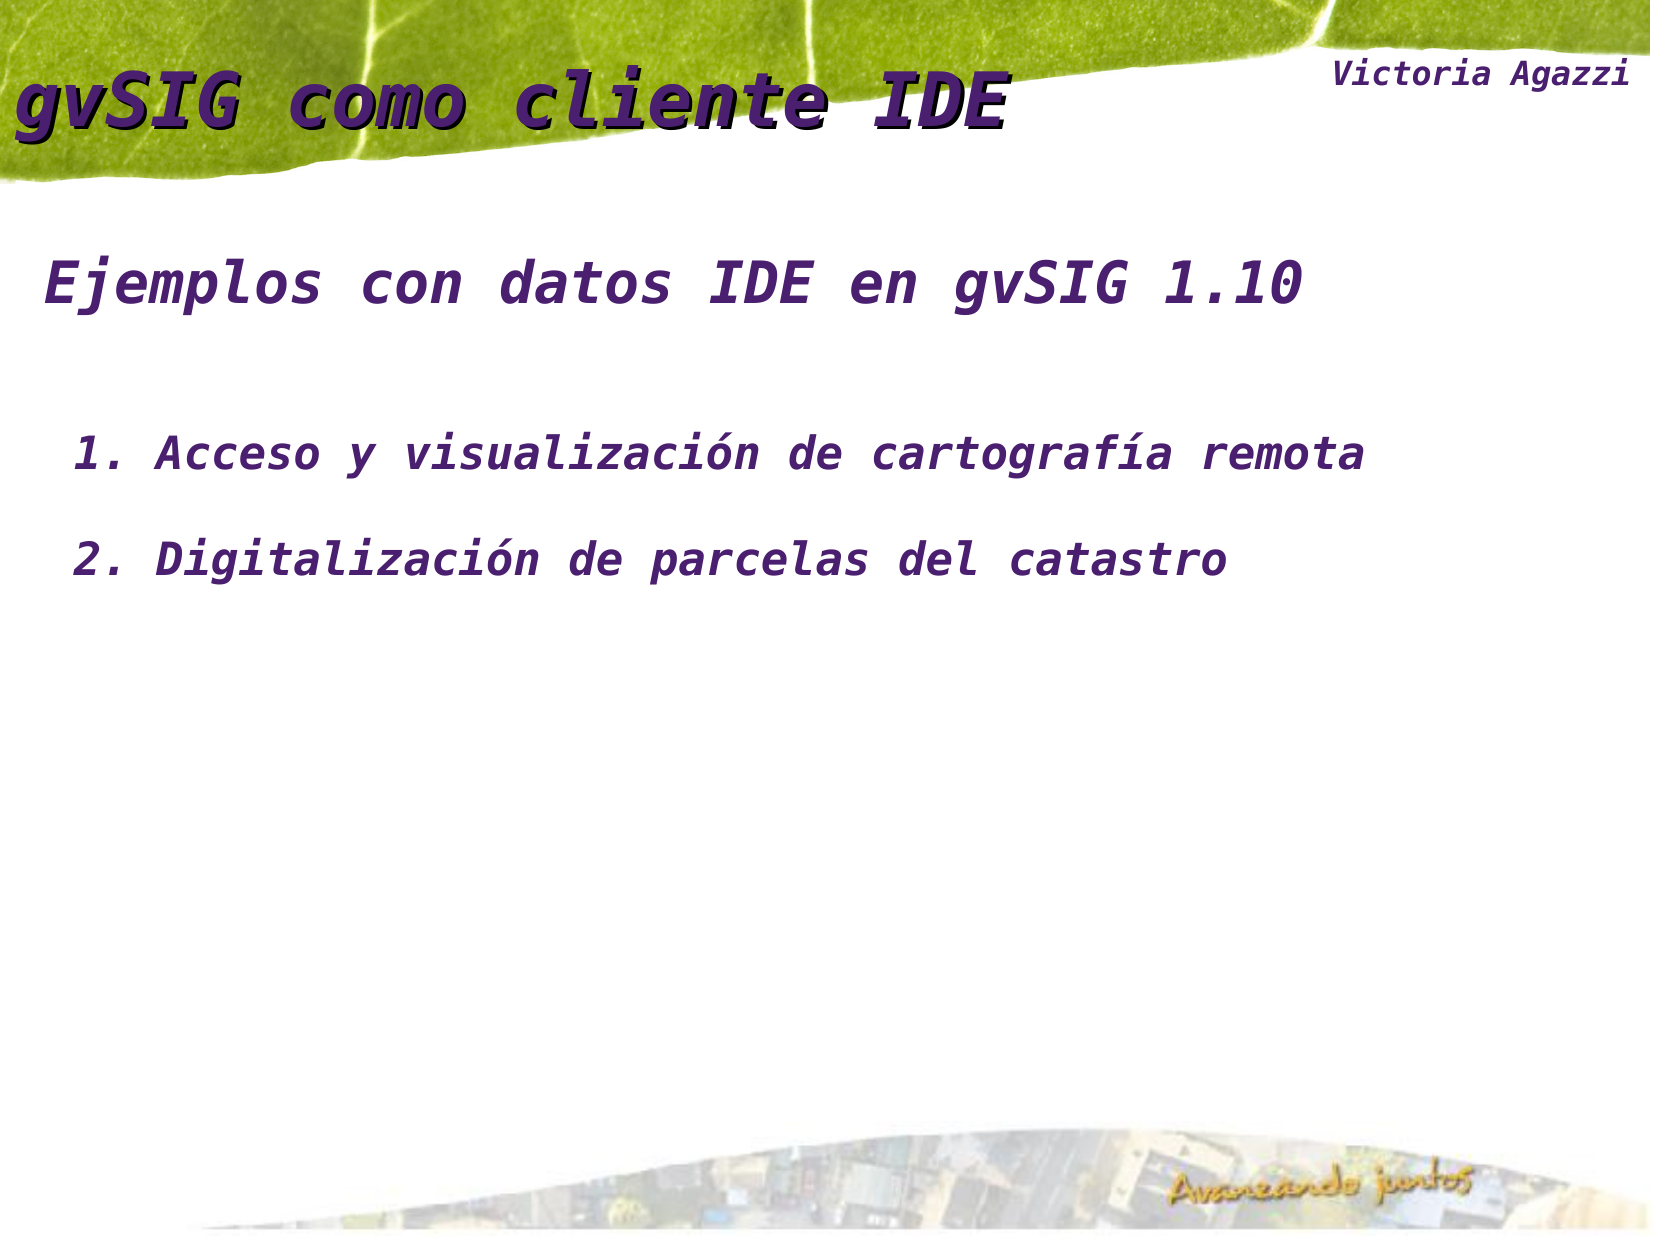

gvSIG como cliente IDE
Victoria Agazzi
Ejemplos con datos IDE en gvSIG 1.10
1. Acceso y visualización de cartografía remota
2. Digitalización de parcelas del catastro